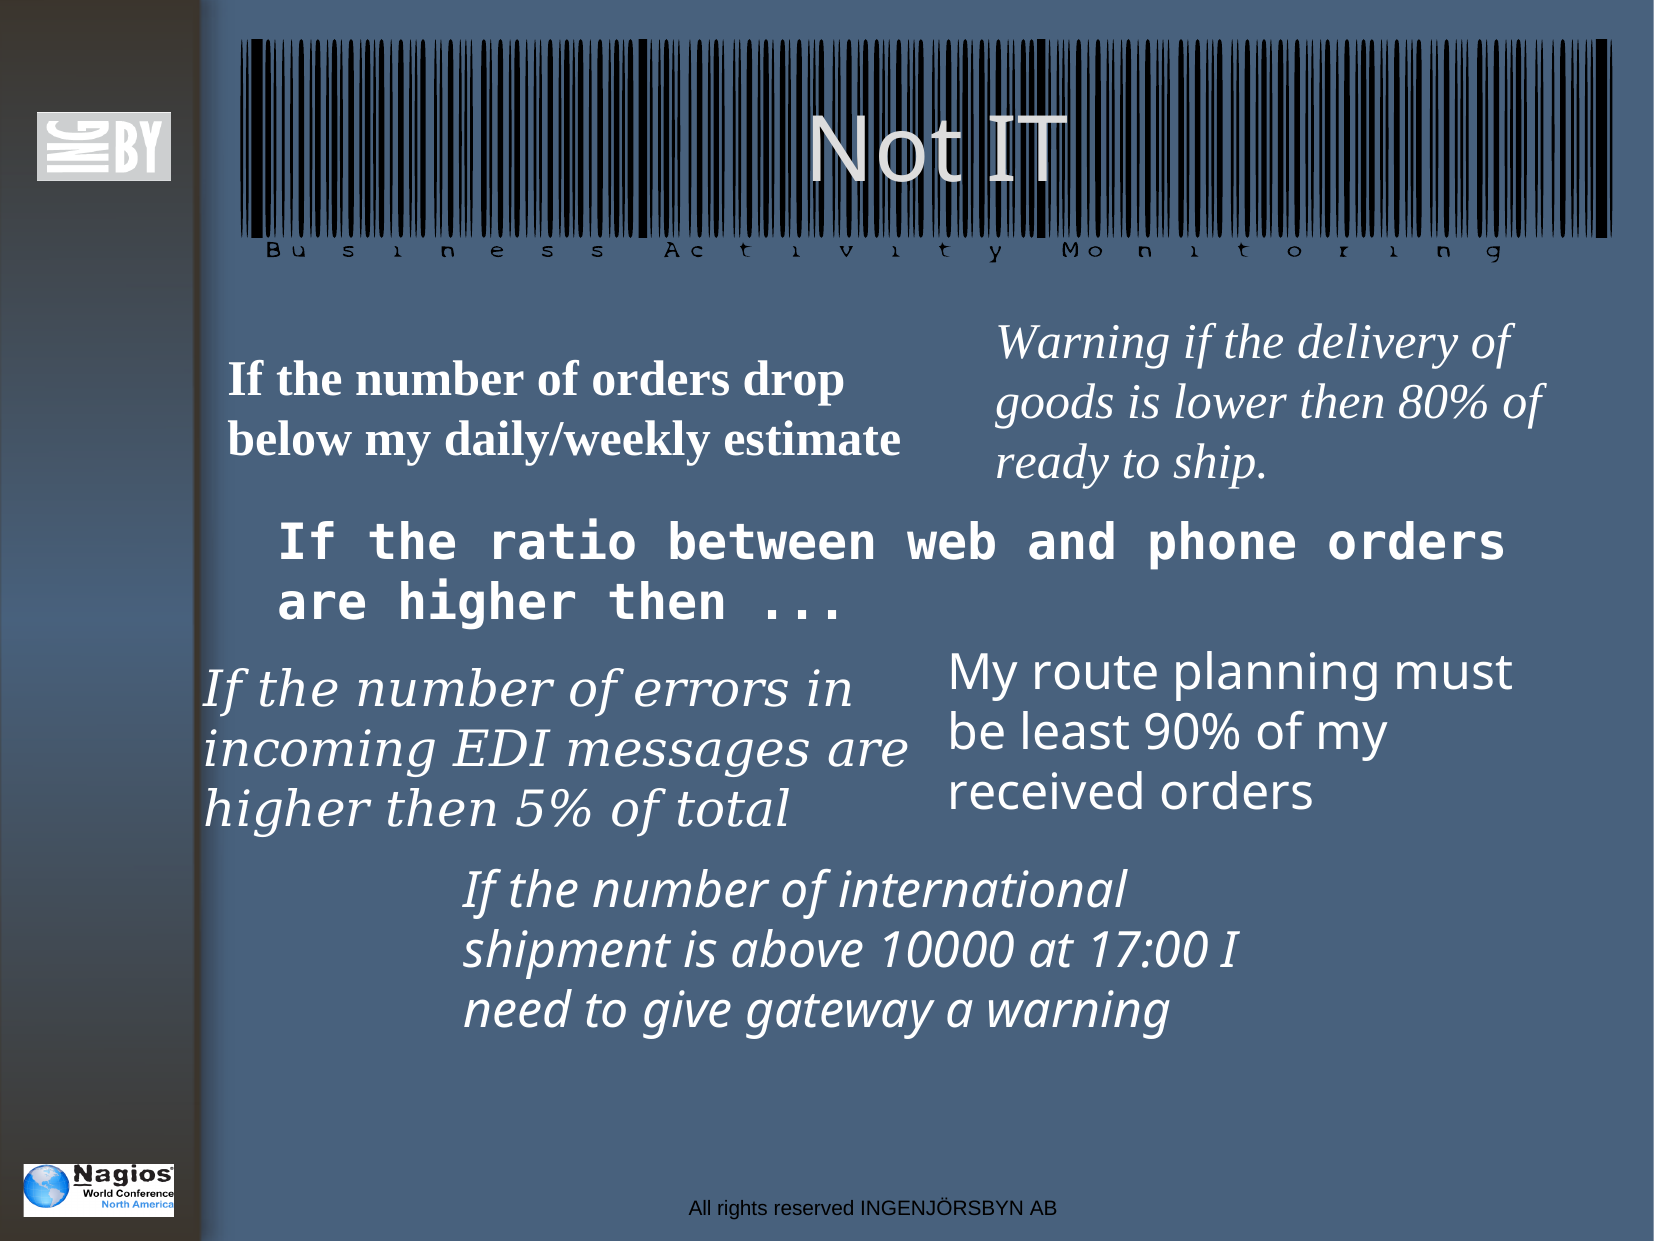

# Not IT
Warning if the delivery of goods is lower then 80% of ready to ship.
If the number of orders drop below my daily/weekly estimate
If the ratio between web and phone orders are higher then ...
My route planning must be least 90% of my received orders
If the number of errors in incoming EDI messages are higher then 5% of total
If the number of international shipment is above 10000 at 17:00 I need to give gateway a warning